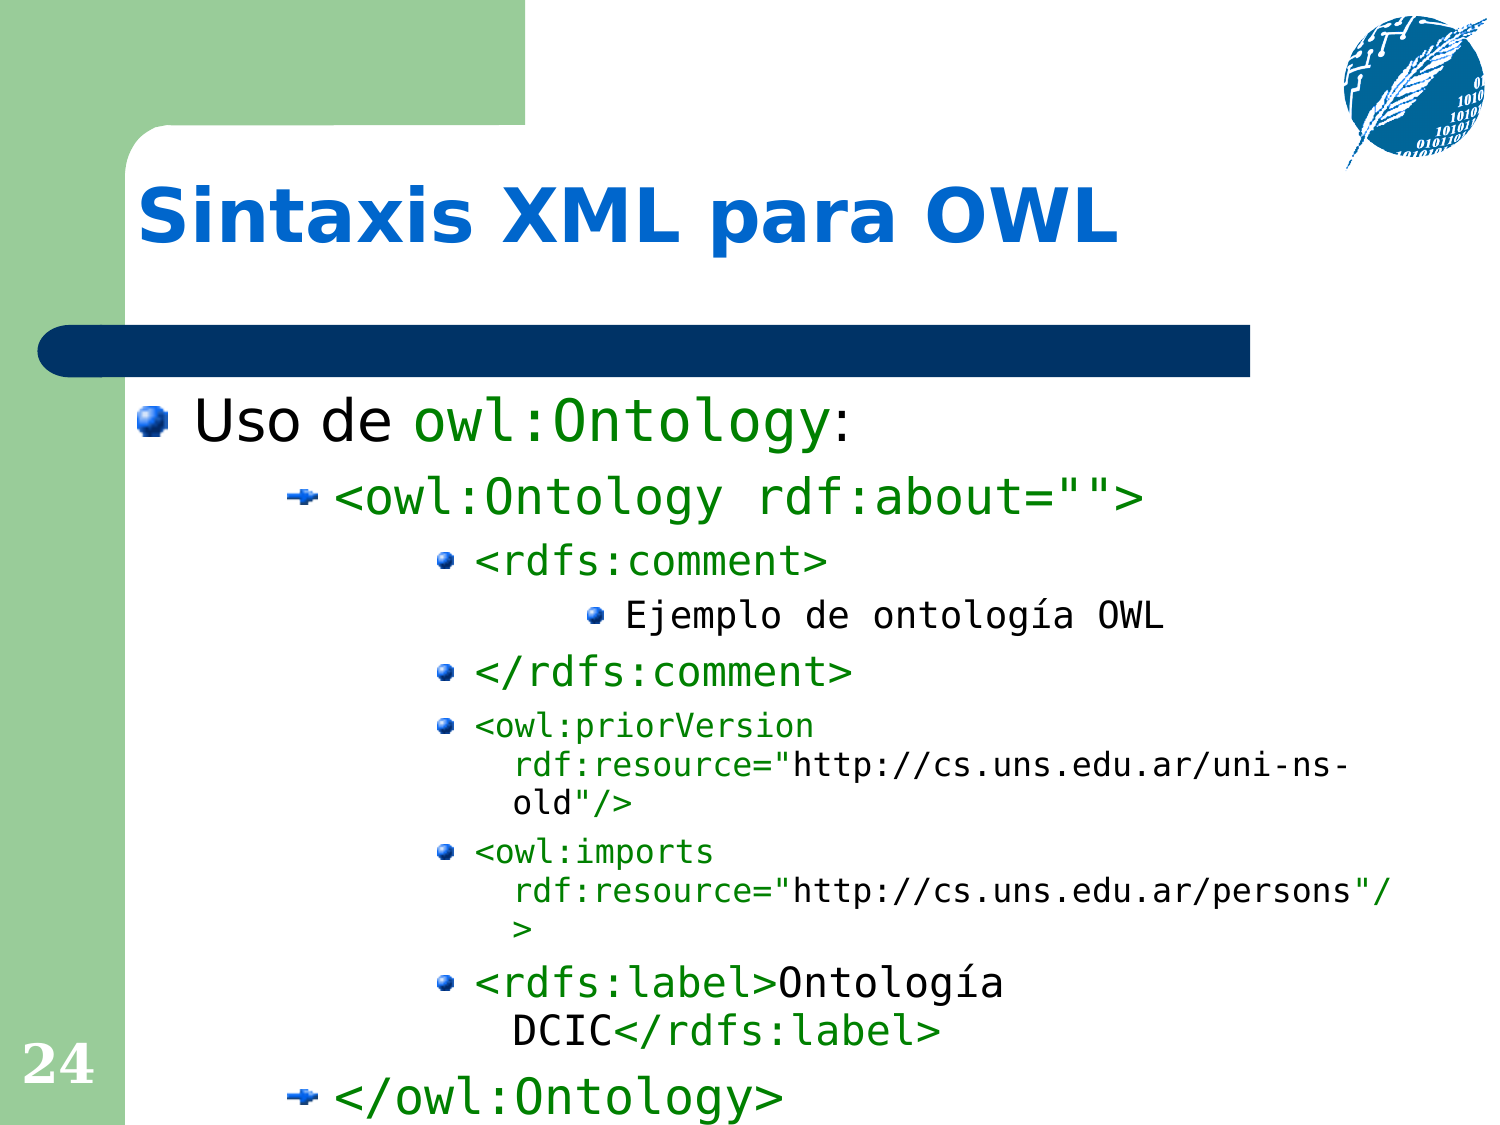

# Sintaxis XML para OWL
Uso de owl:Ontology:
<owl:Ontology rdf:about="">
<rdfs:comment>
Ejemplo de ontología OWL
</rdfs:comment>
<owl:priorVersion rdf:resource="http://cs.uns.edu.ar/uni-ns-old"/>
<owl:imports rdf:resource="http://cs.uns.edu.ar/persons"/>
<rdfs:label>Ontología DCIC</rdfs:label>
</owl:Ontology>
OBS: owl:imports es transitivo.
24